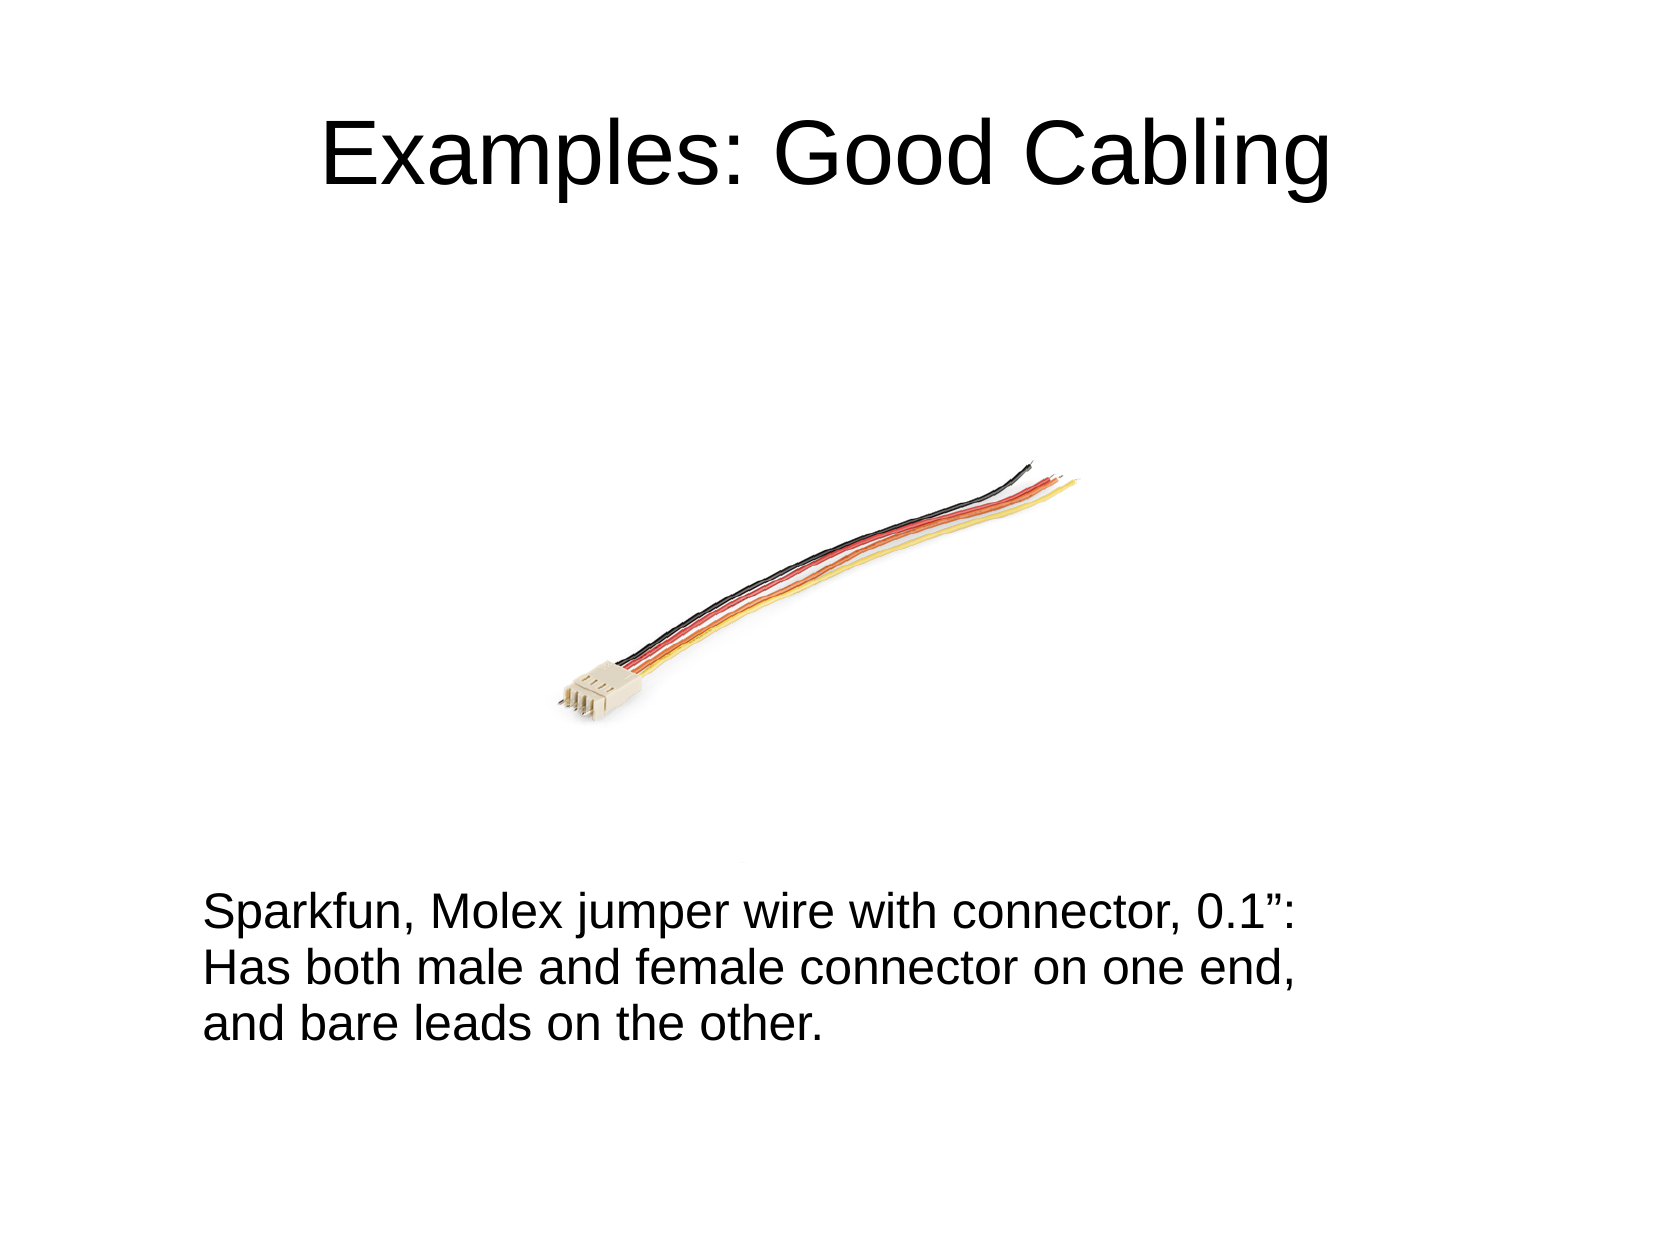

# Examples: Good Cabling
Sparkfun, Molex jumper wire with connector, 0.1”: Has both male and female connector on one end, and bare leads on the other.